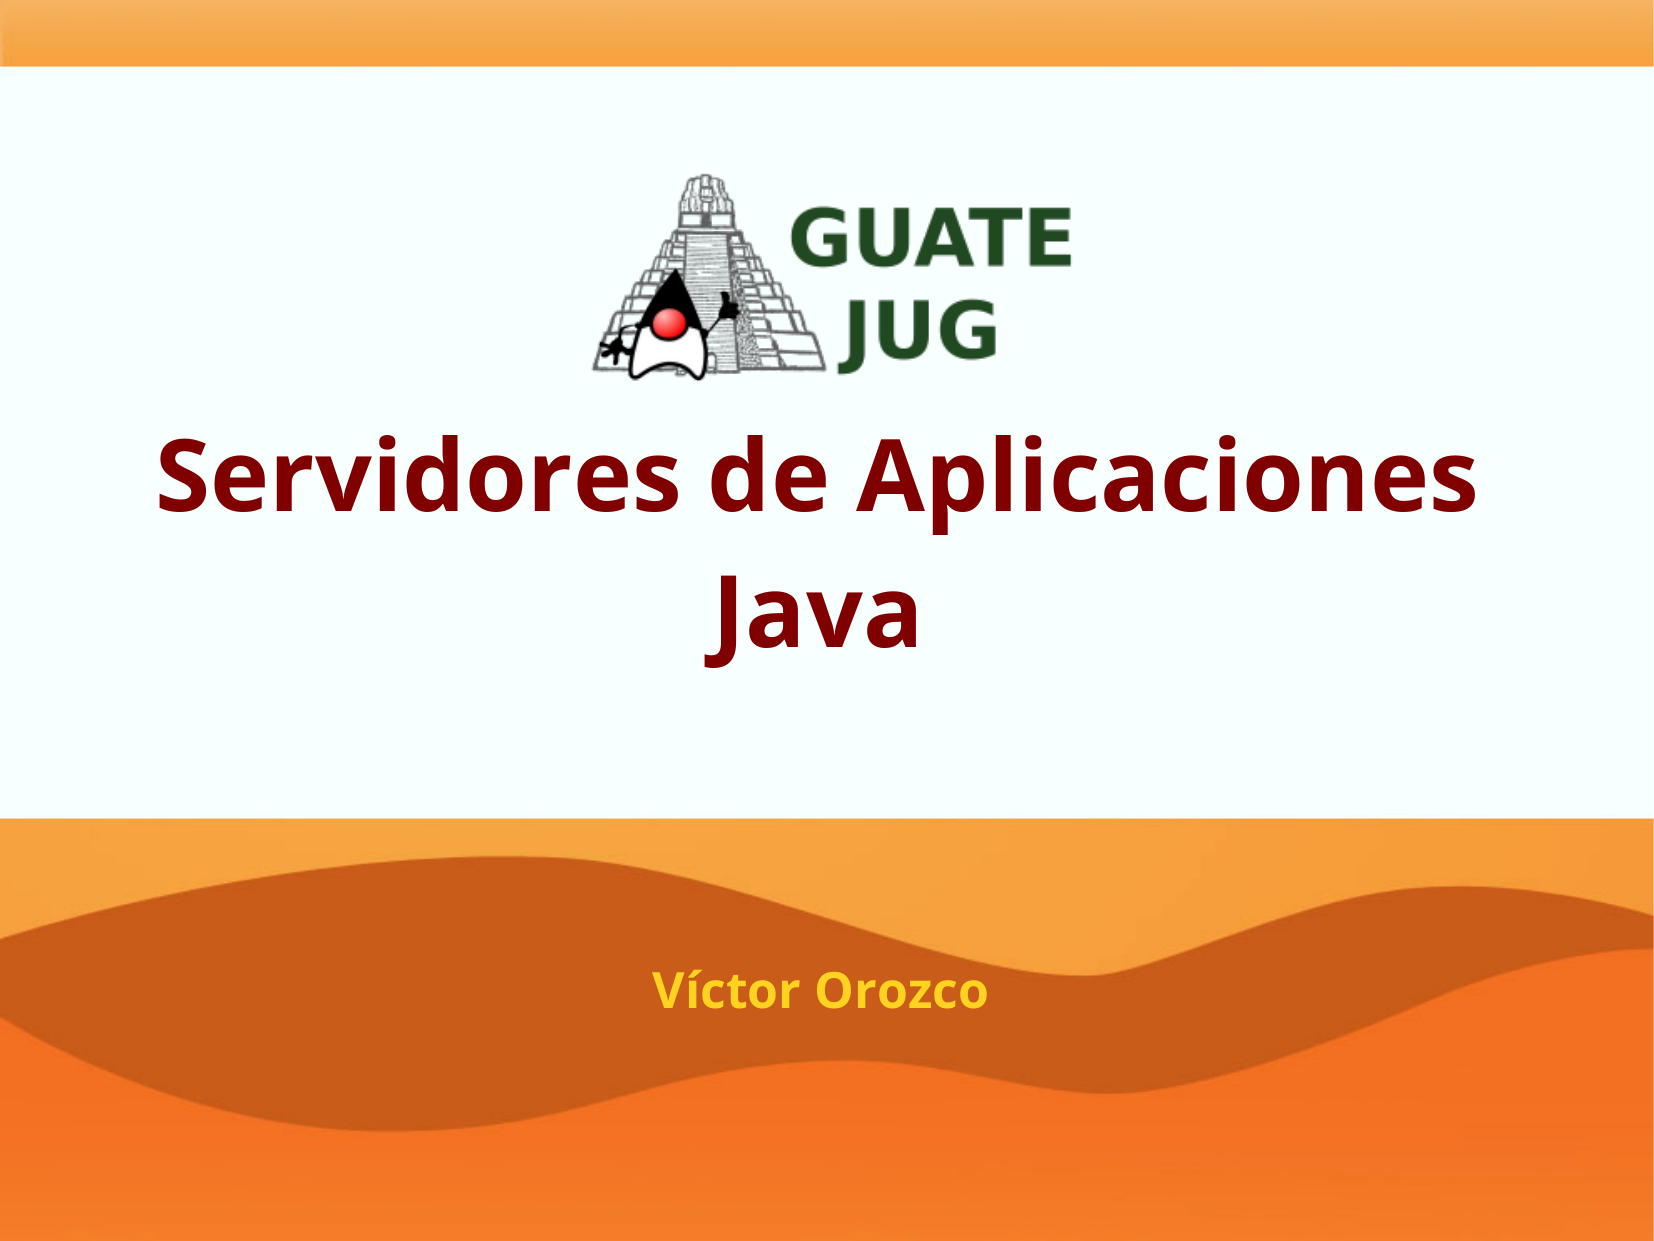

# Servidores de Aplicaciones Java
Víctor Orozco